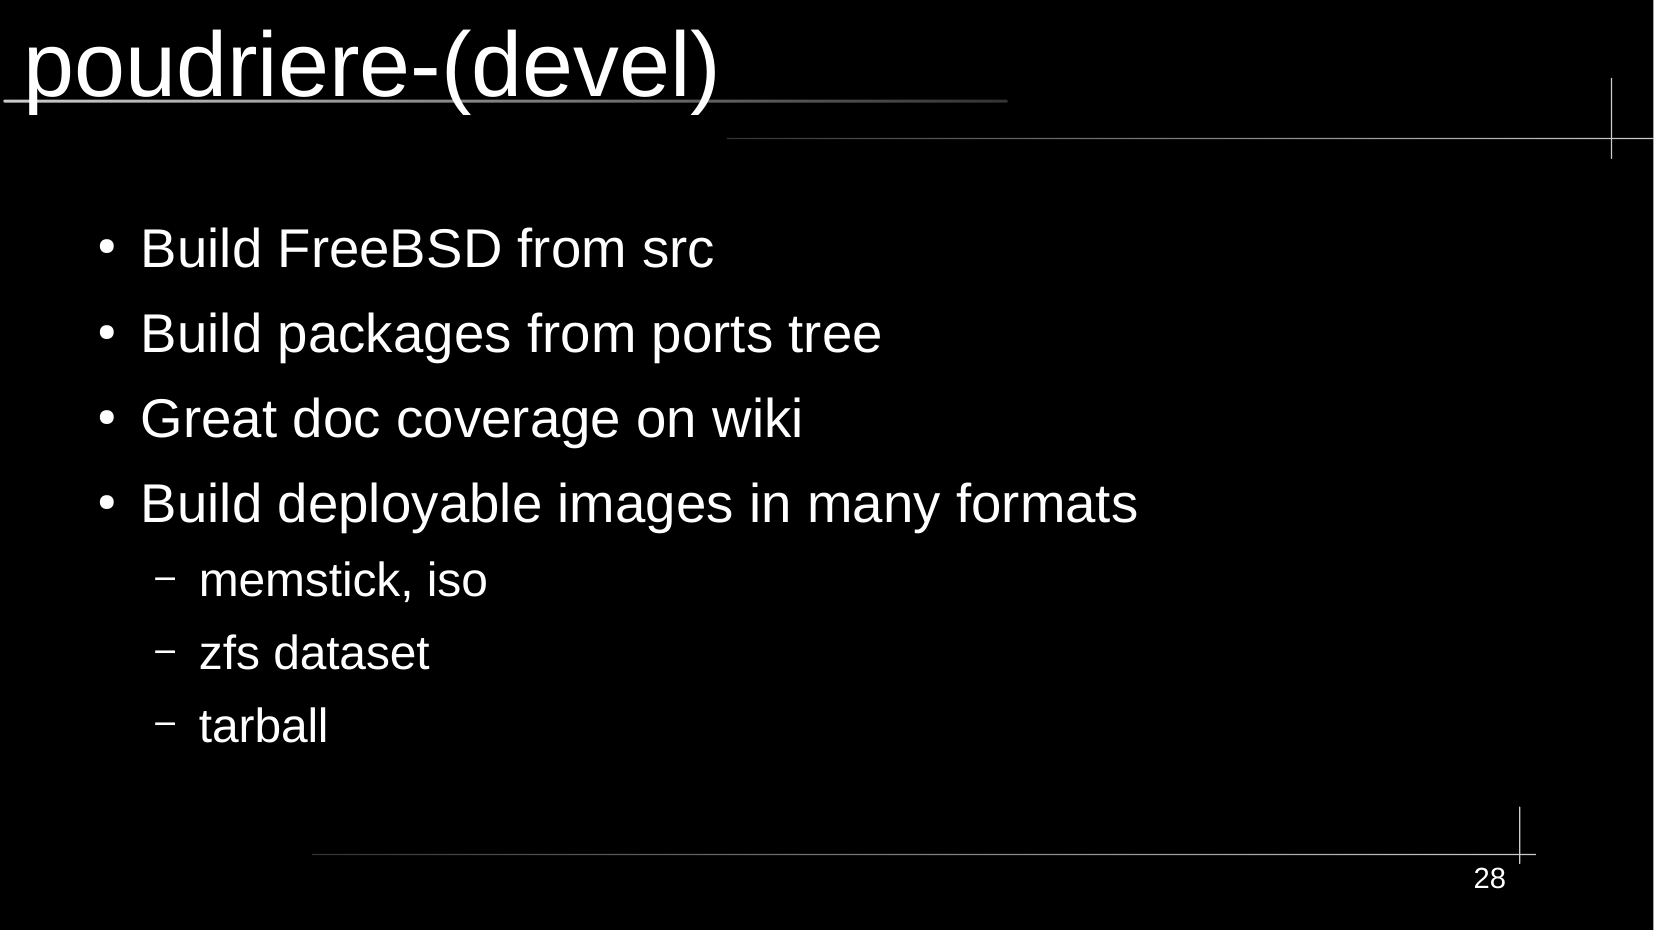

# poudriere-(devel)
Build FreeBSD from src
Build packages from ports tree
Great doc coverage on wiki
Build deployable images in many formats
memstick, iso
zfs dataset
tarball
28